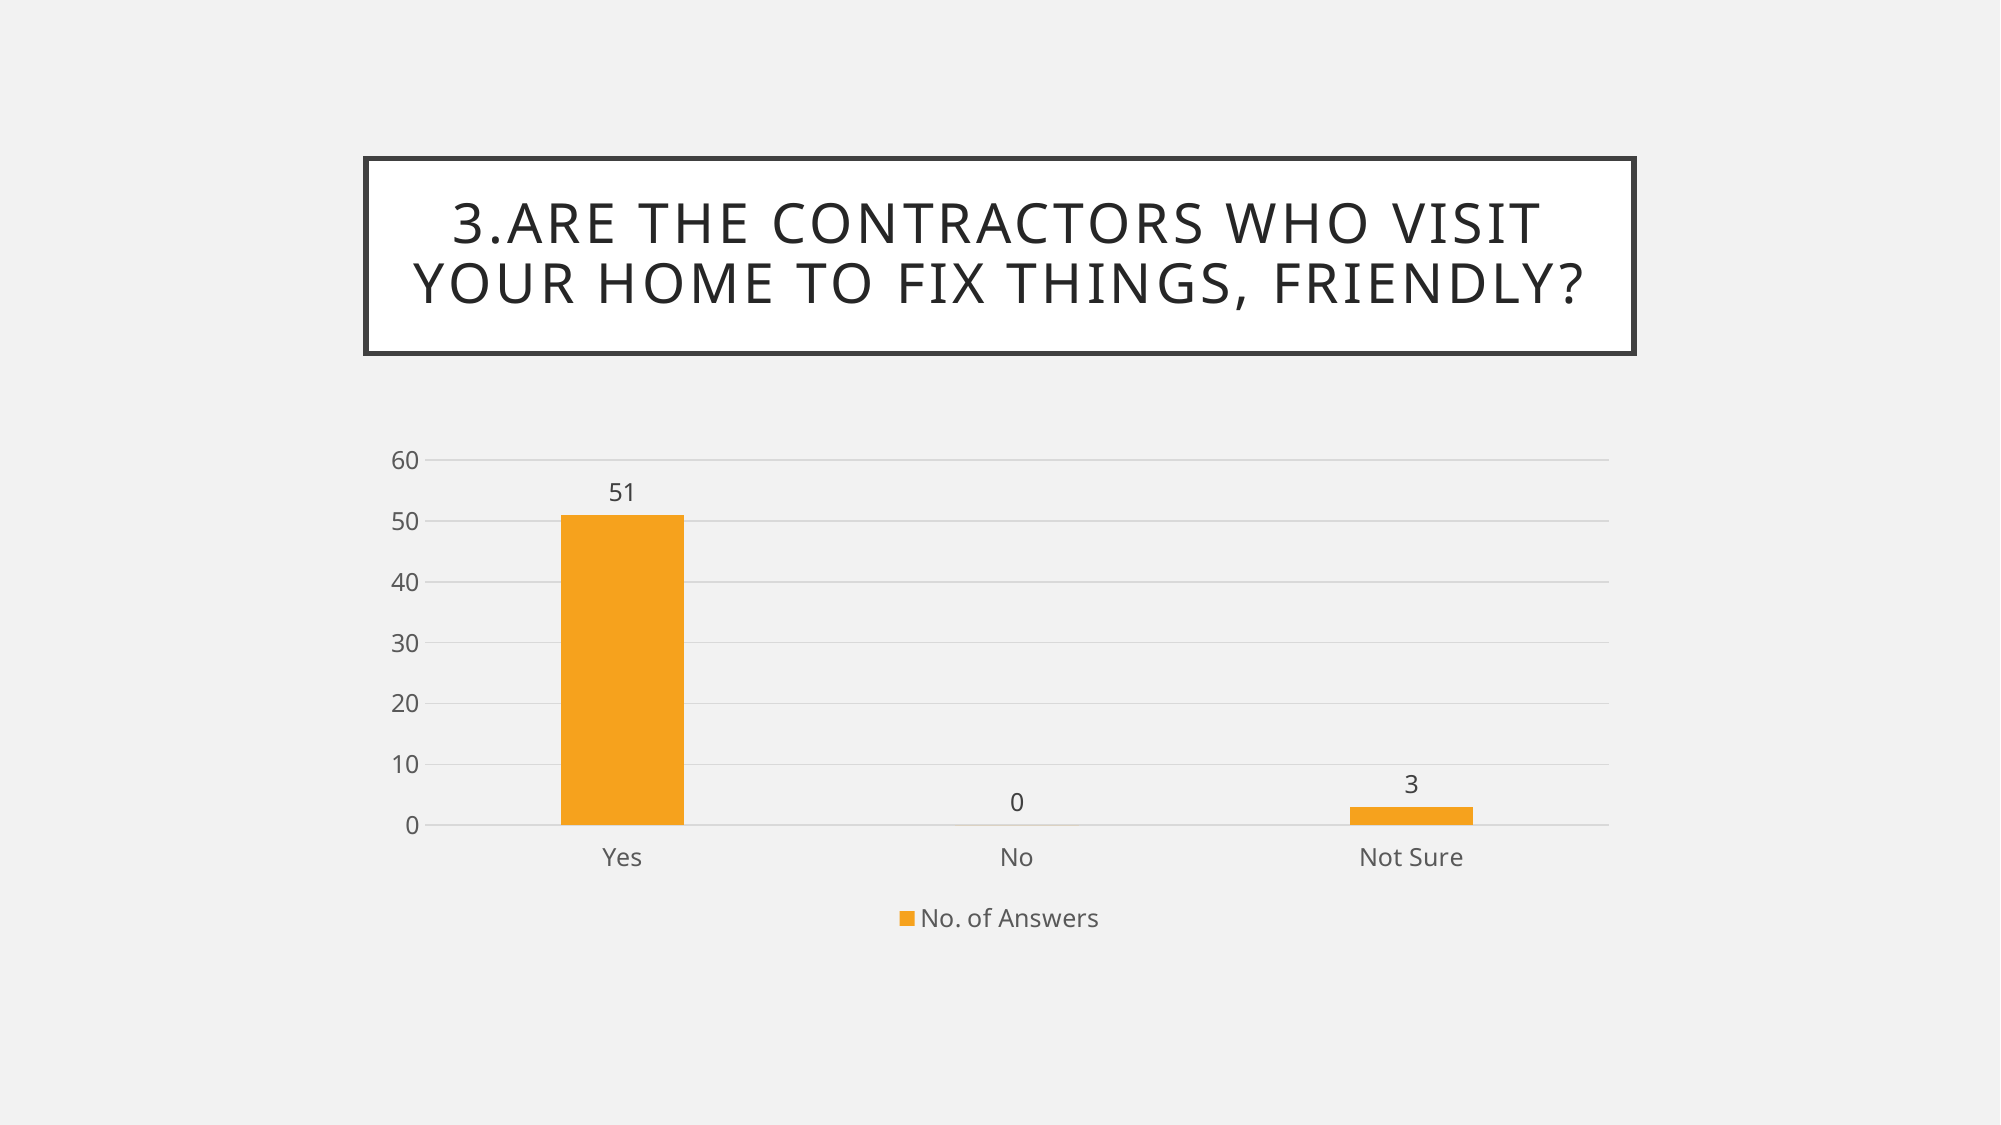

# 3.Are the contractors who visit your home to fix things, friendly?
### Chart
| Category | No. of Answers |
|---|---|
| Yes | 51.0 |
| No | 0.0 |
| Not Sure | 3.0 |